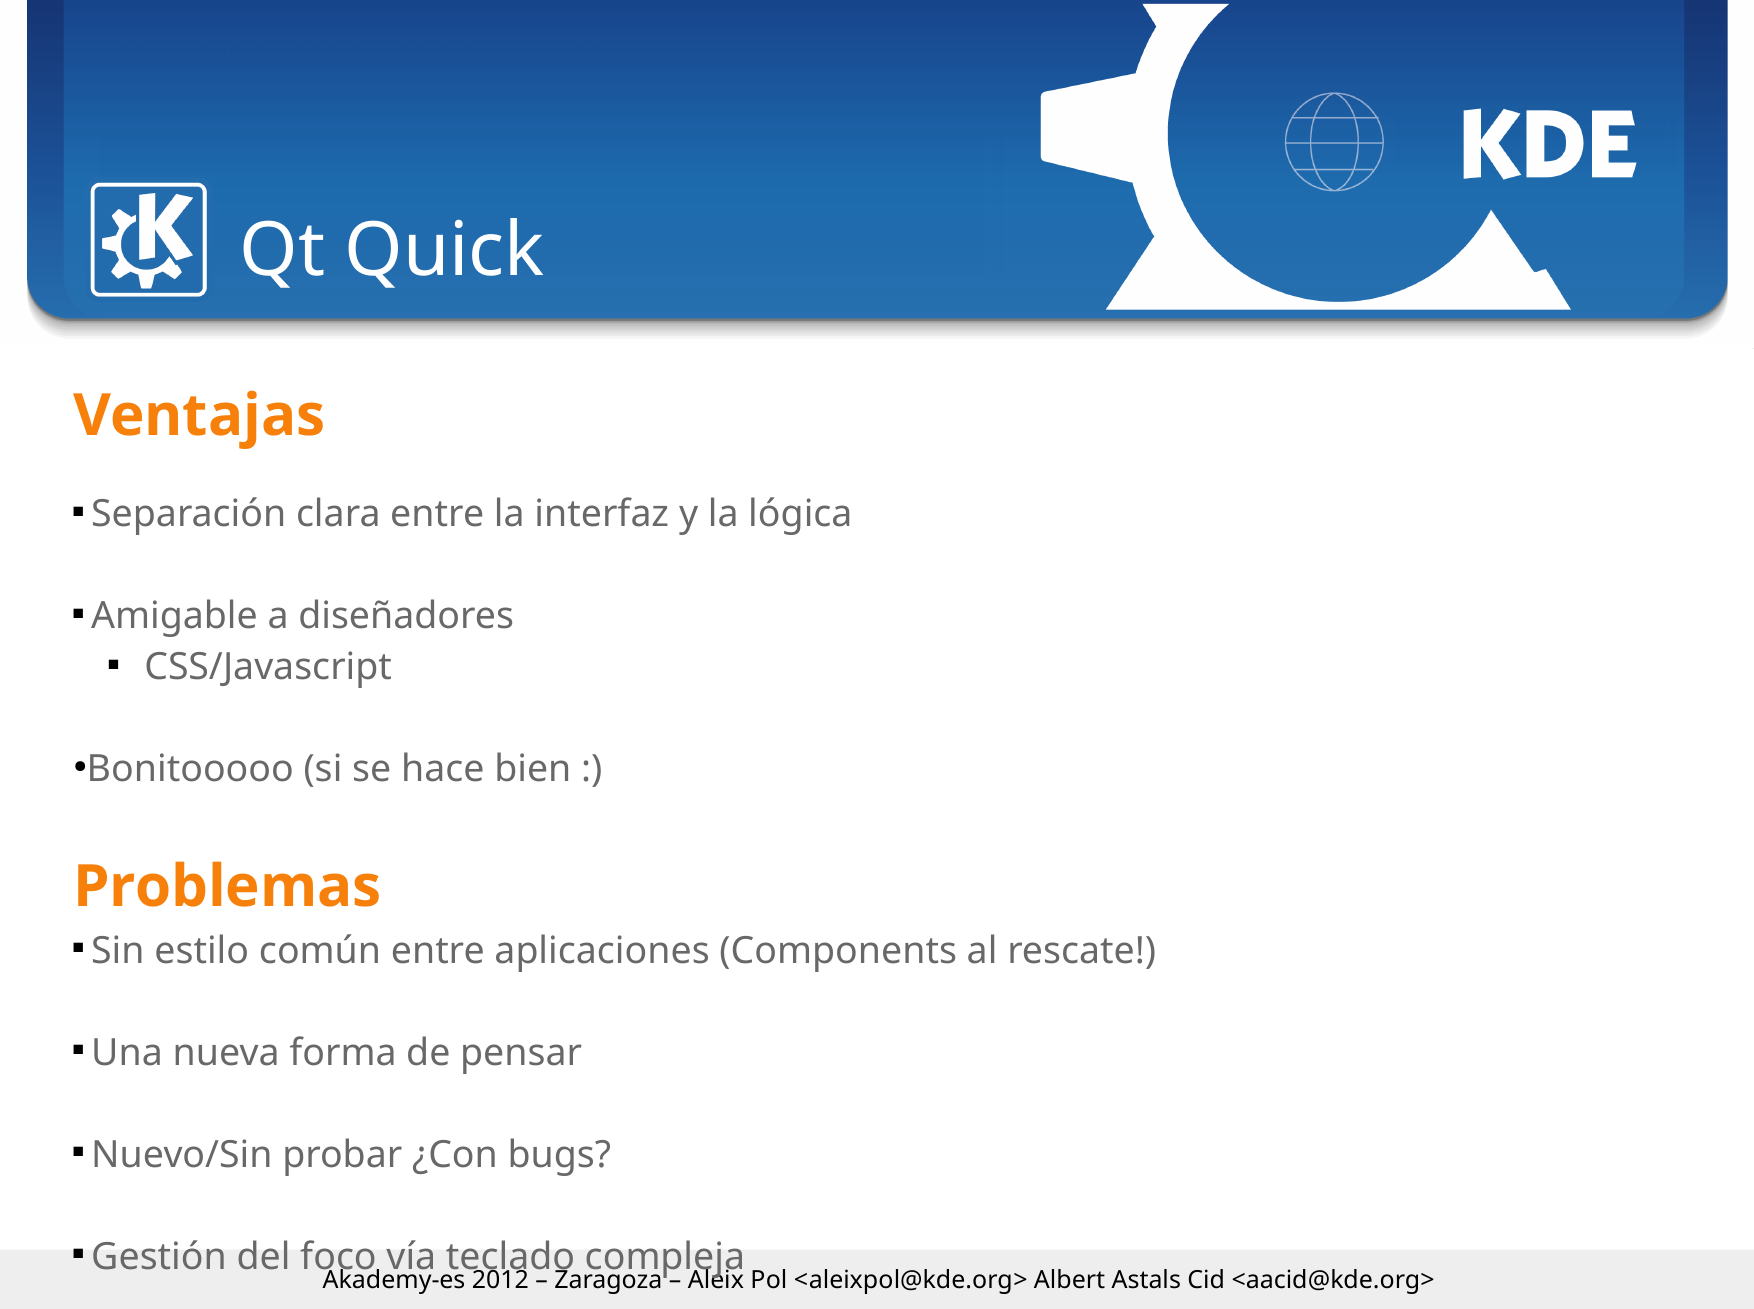

Ventajas
Separación clara entre la interfaz y la lógica
Amigable a diseñadores
CSS/Javascript
Bonitooooo (si se hace bien :)
Problemas
Sin estilo común entre aplicaciones (Components al rescate!)
Una nueva forma de pensar
Nuevo/Sin probar ¿Con bugs?
Gestión del foco vía teclado compleja